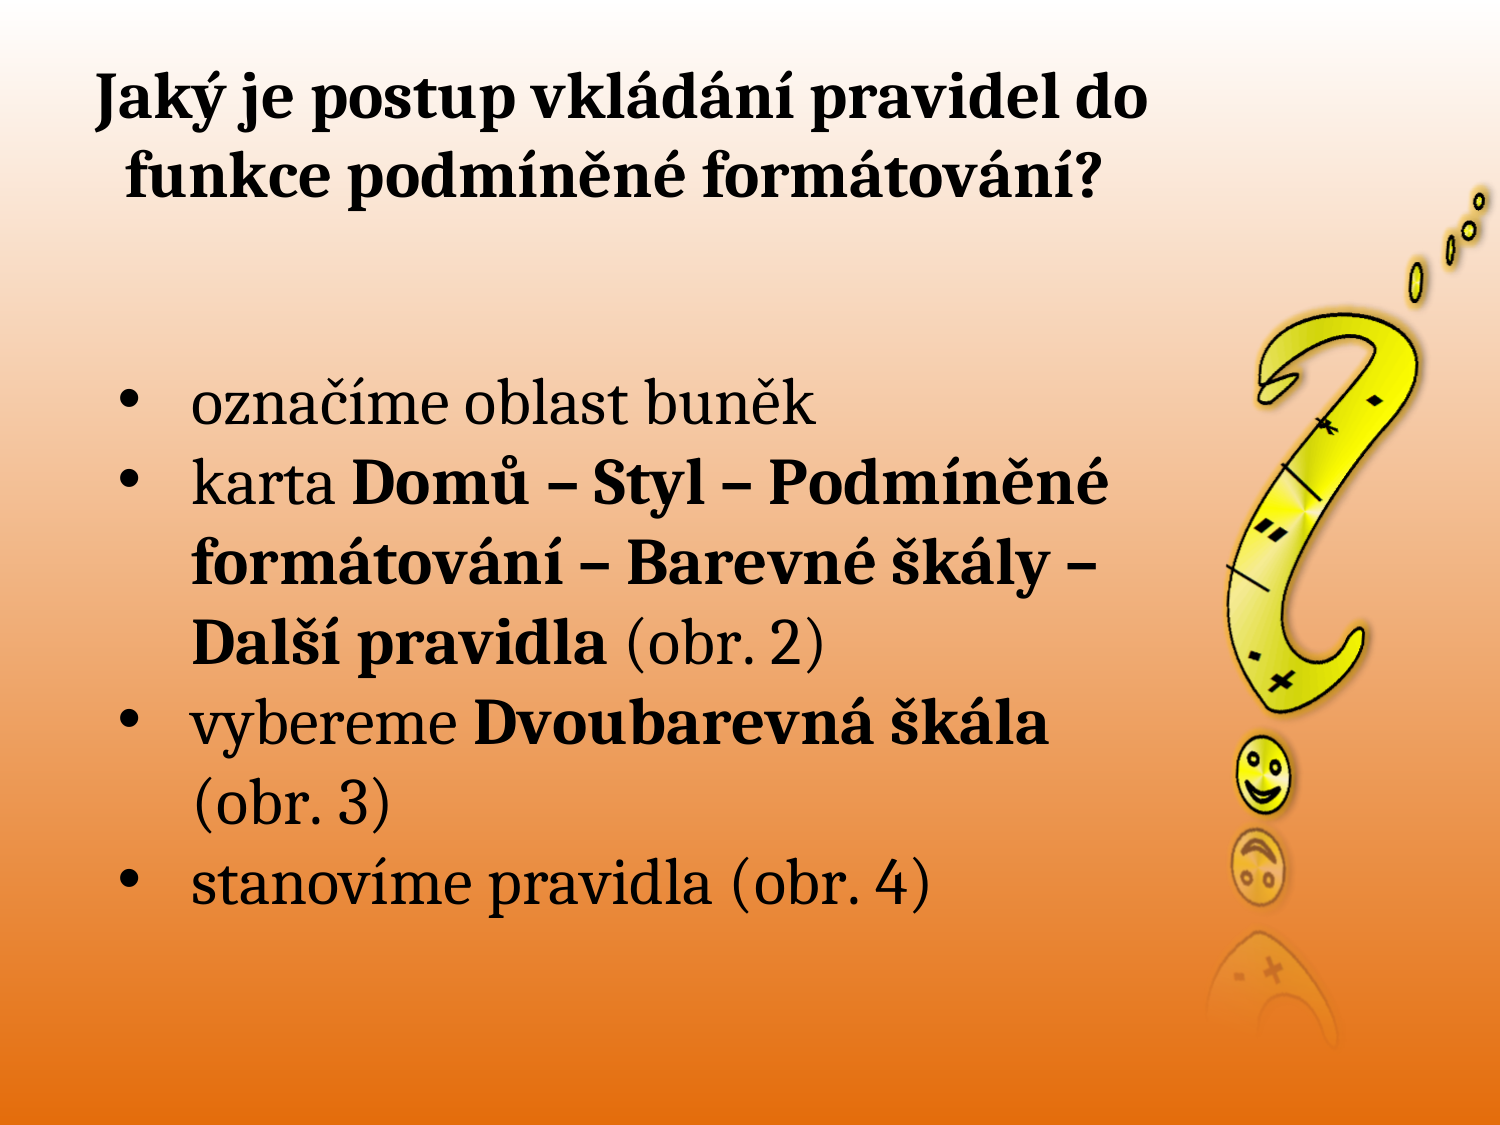

Jaký je postup vkládání pravidel do funkce podmíněné formátování?
označíme oblast buněk
karta Domů – Styl – Podmíněné formátování – Barevné škály – Další pravidla (obr. 2)
vybereme Dvoubarevná škála (obr. 3)
stanovíme pravidla (obr. 4)